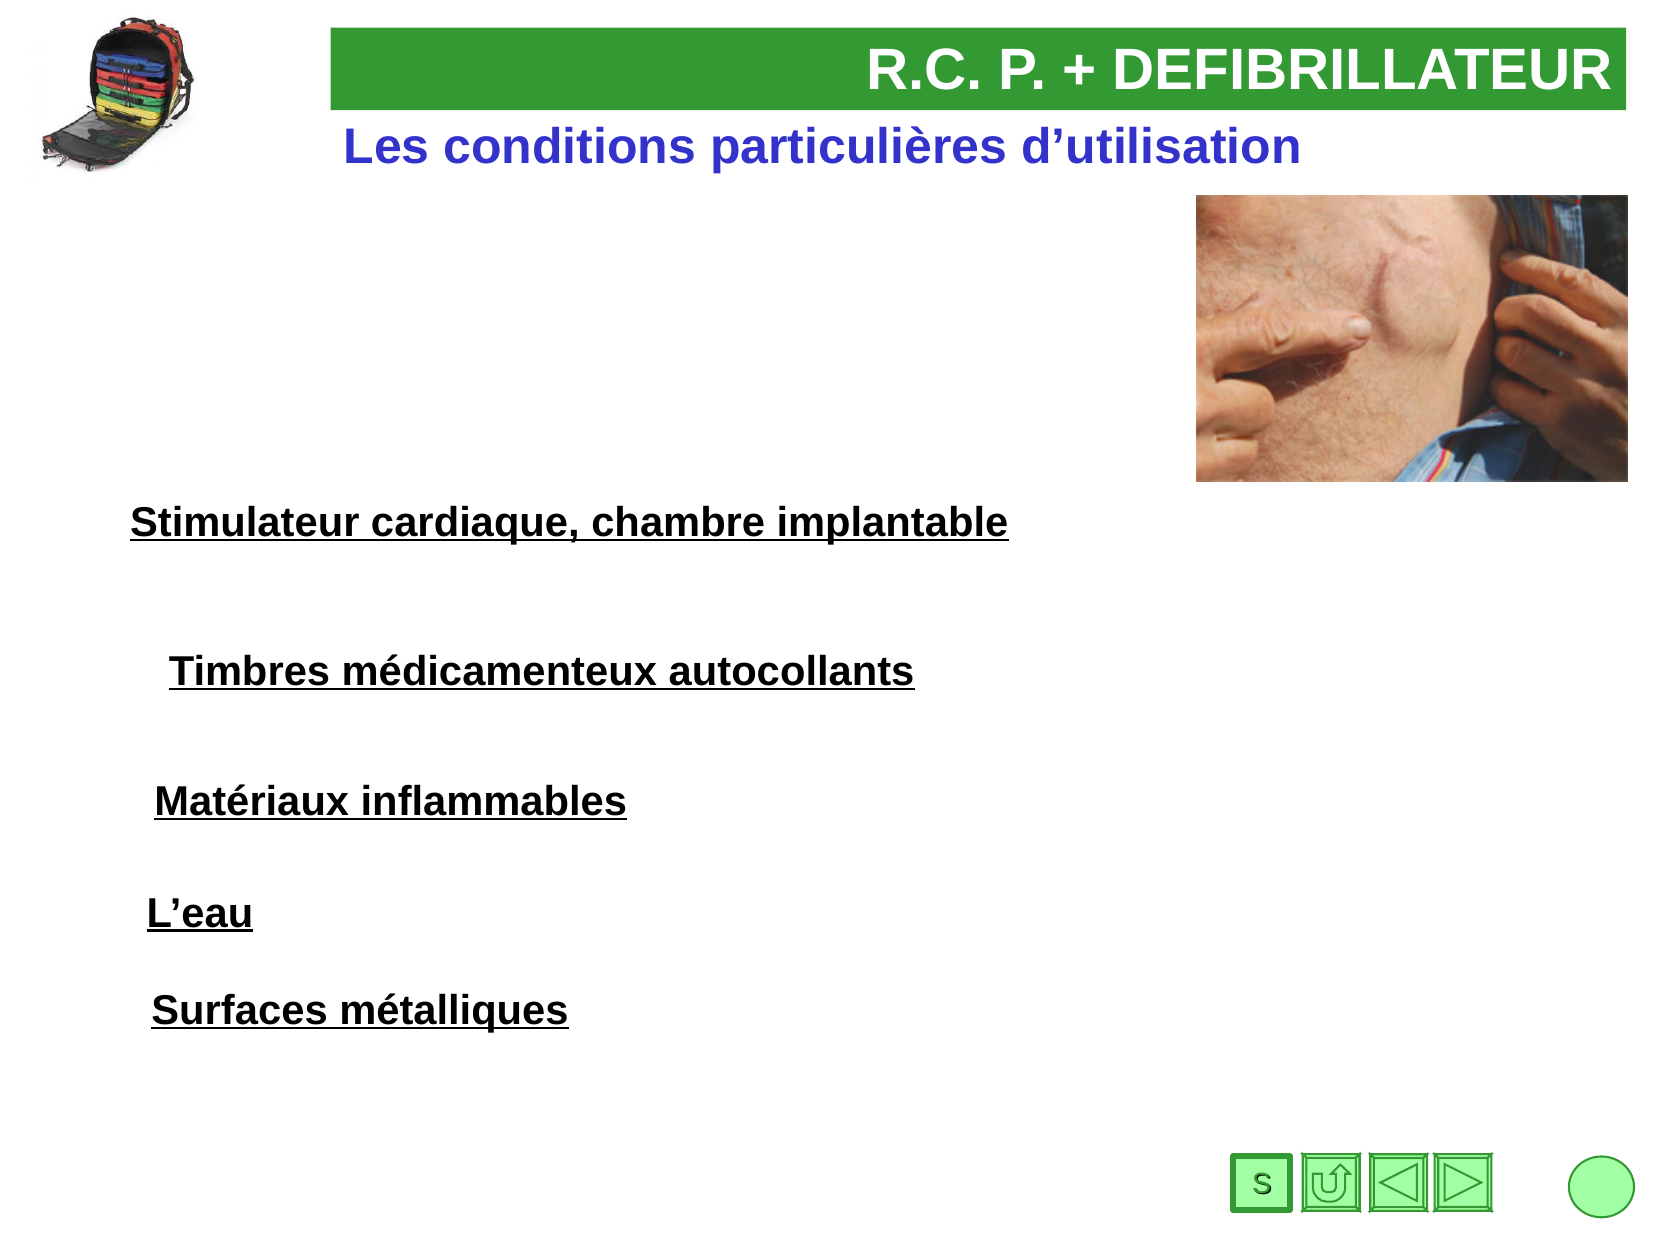

R.C. P. + DEFIBRILLATEUR
# Les conditions particulières d’utilisation
Stimulateur cardiaque, chambre implantable
Timbres médicamenteux autocollants
Matériaux inflammables
L’eau
Surfaces métalliques